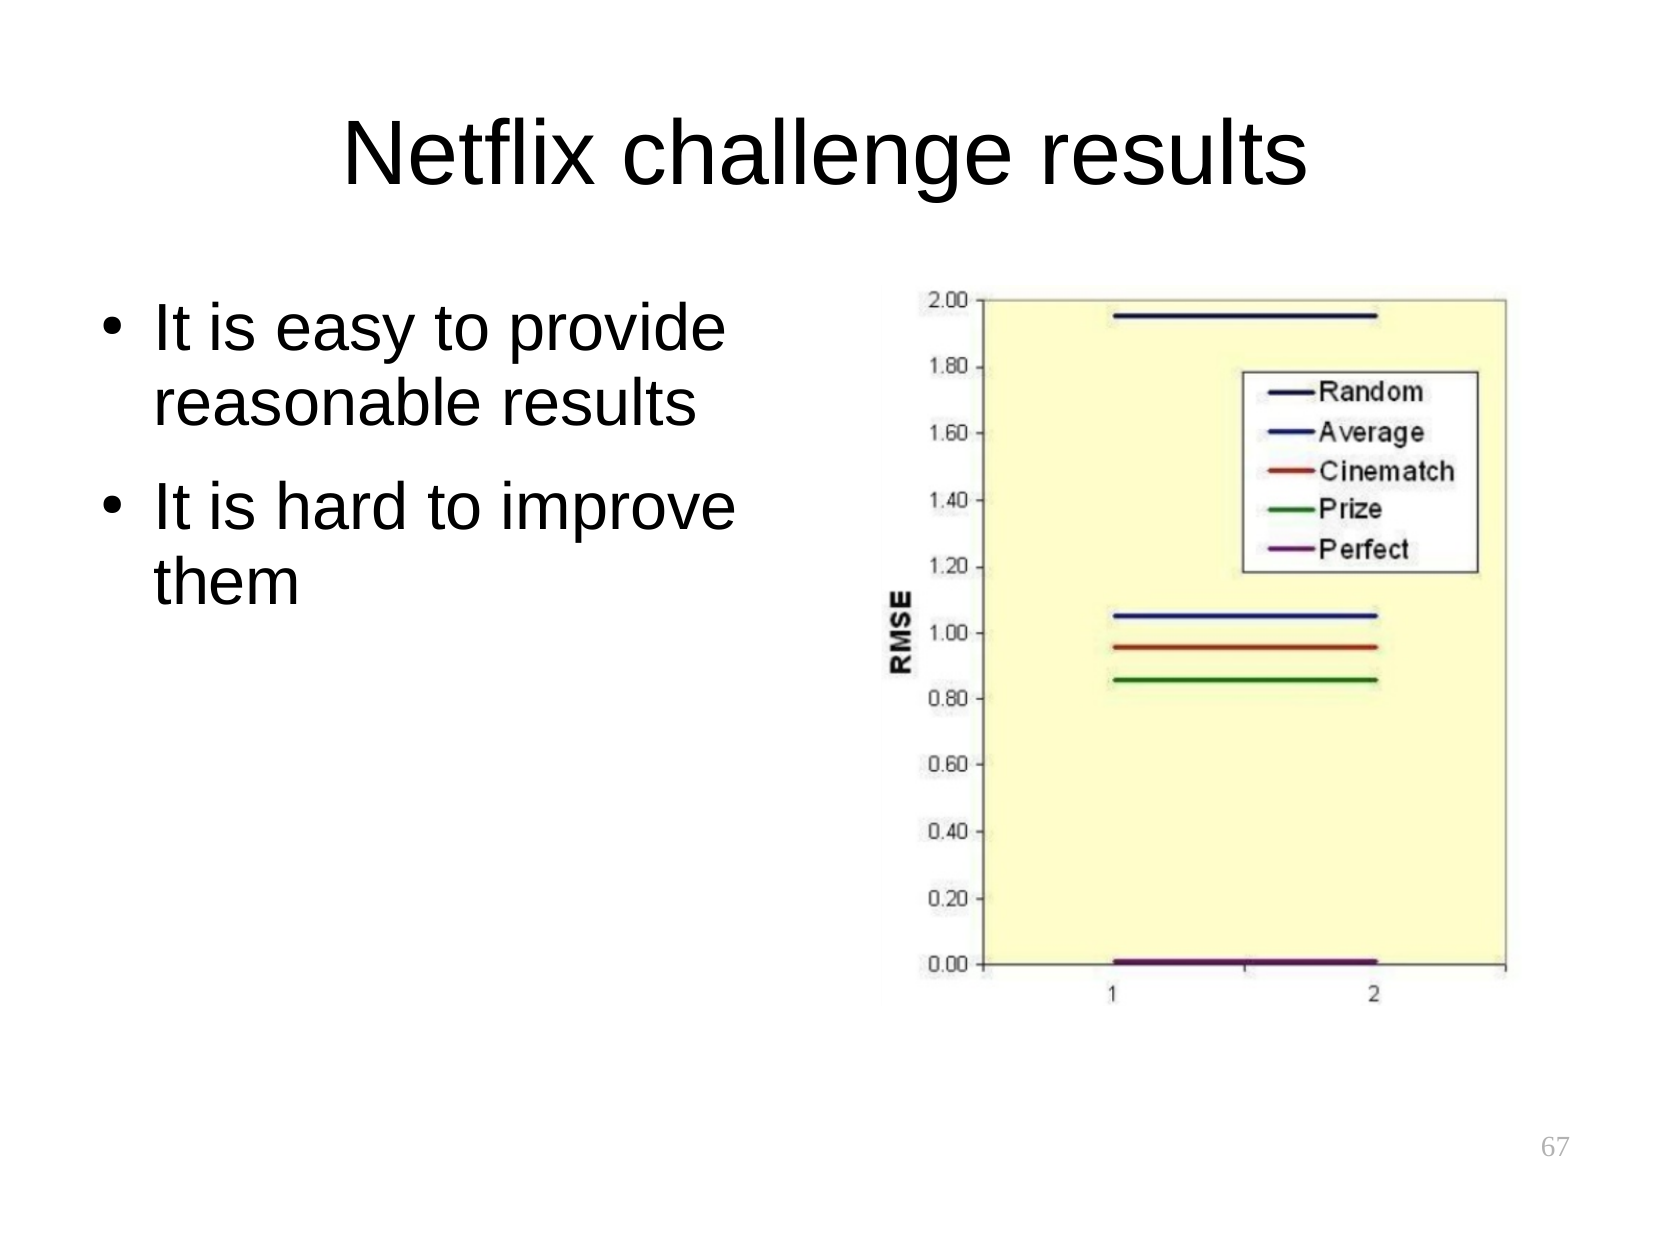

# Netflix challenge results
It is easy to provide reasonable results
It is hard to improve them
67